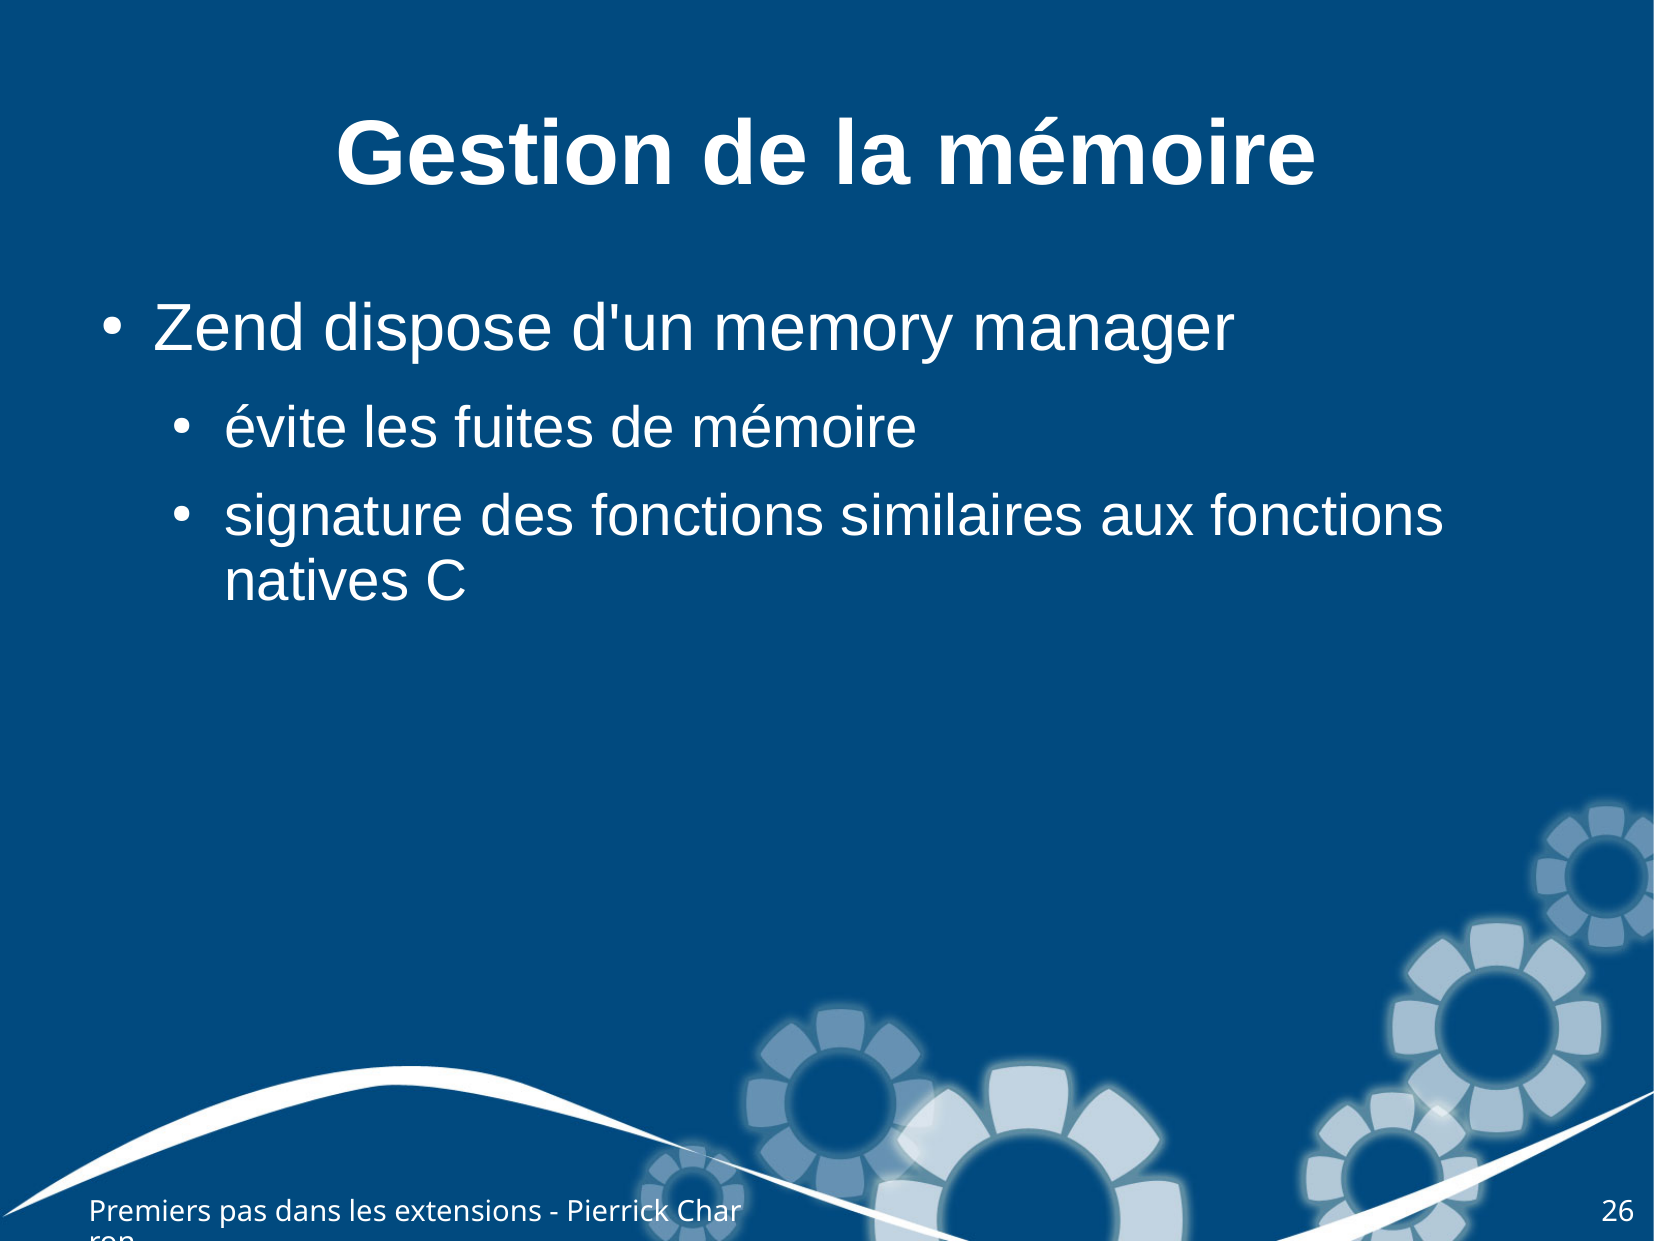

# Gestion de la mémoire
Zend dispose d'un memory manager
évite les fuites de mémoire
signature des fonctions similaires aux fonctions natives C
Premiers pas dans les extensions - Pierrick Charron
26